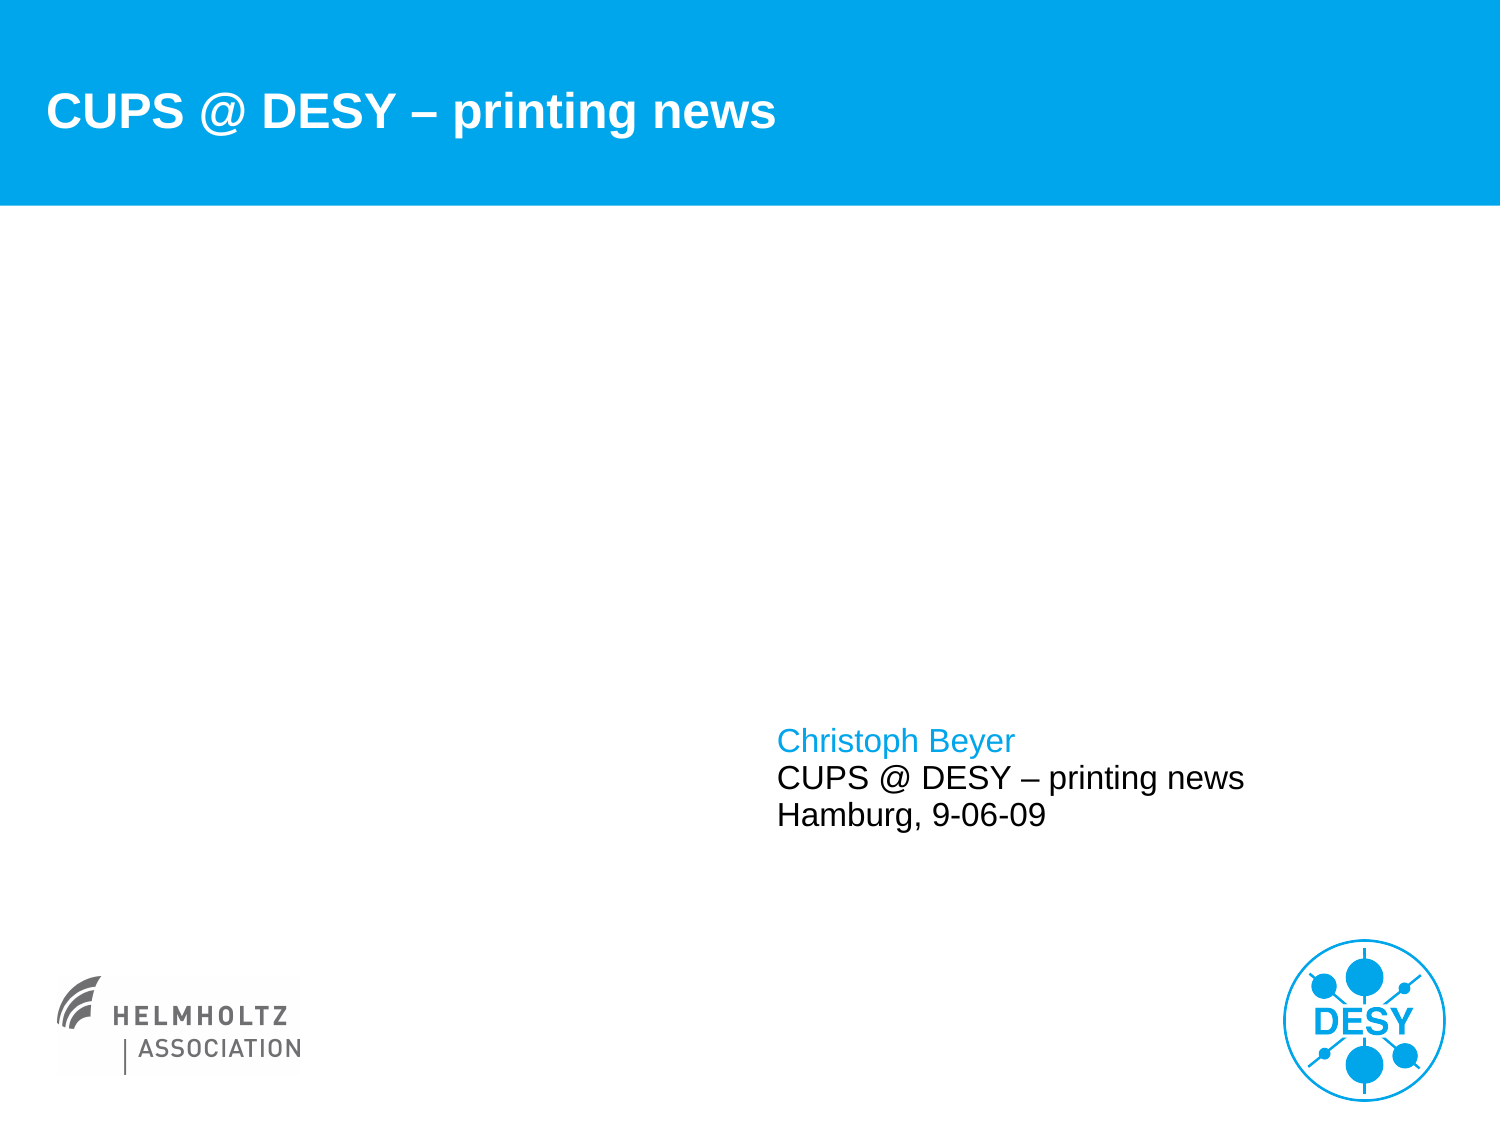

# CUPS @ DESY – printing news
Christoph Beyer
CUPS @ DESY – printing news
Hamburg, 9-06-09